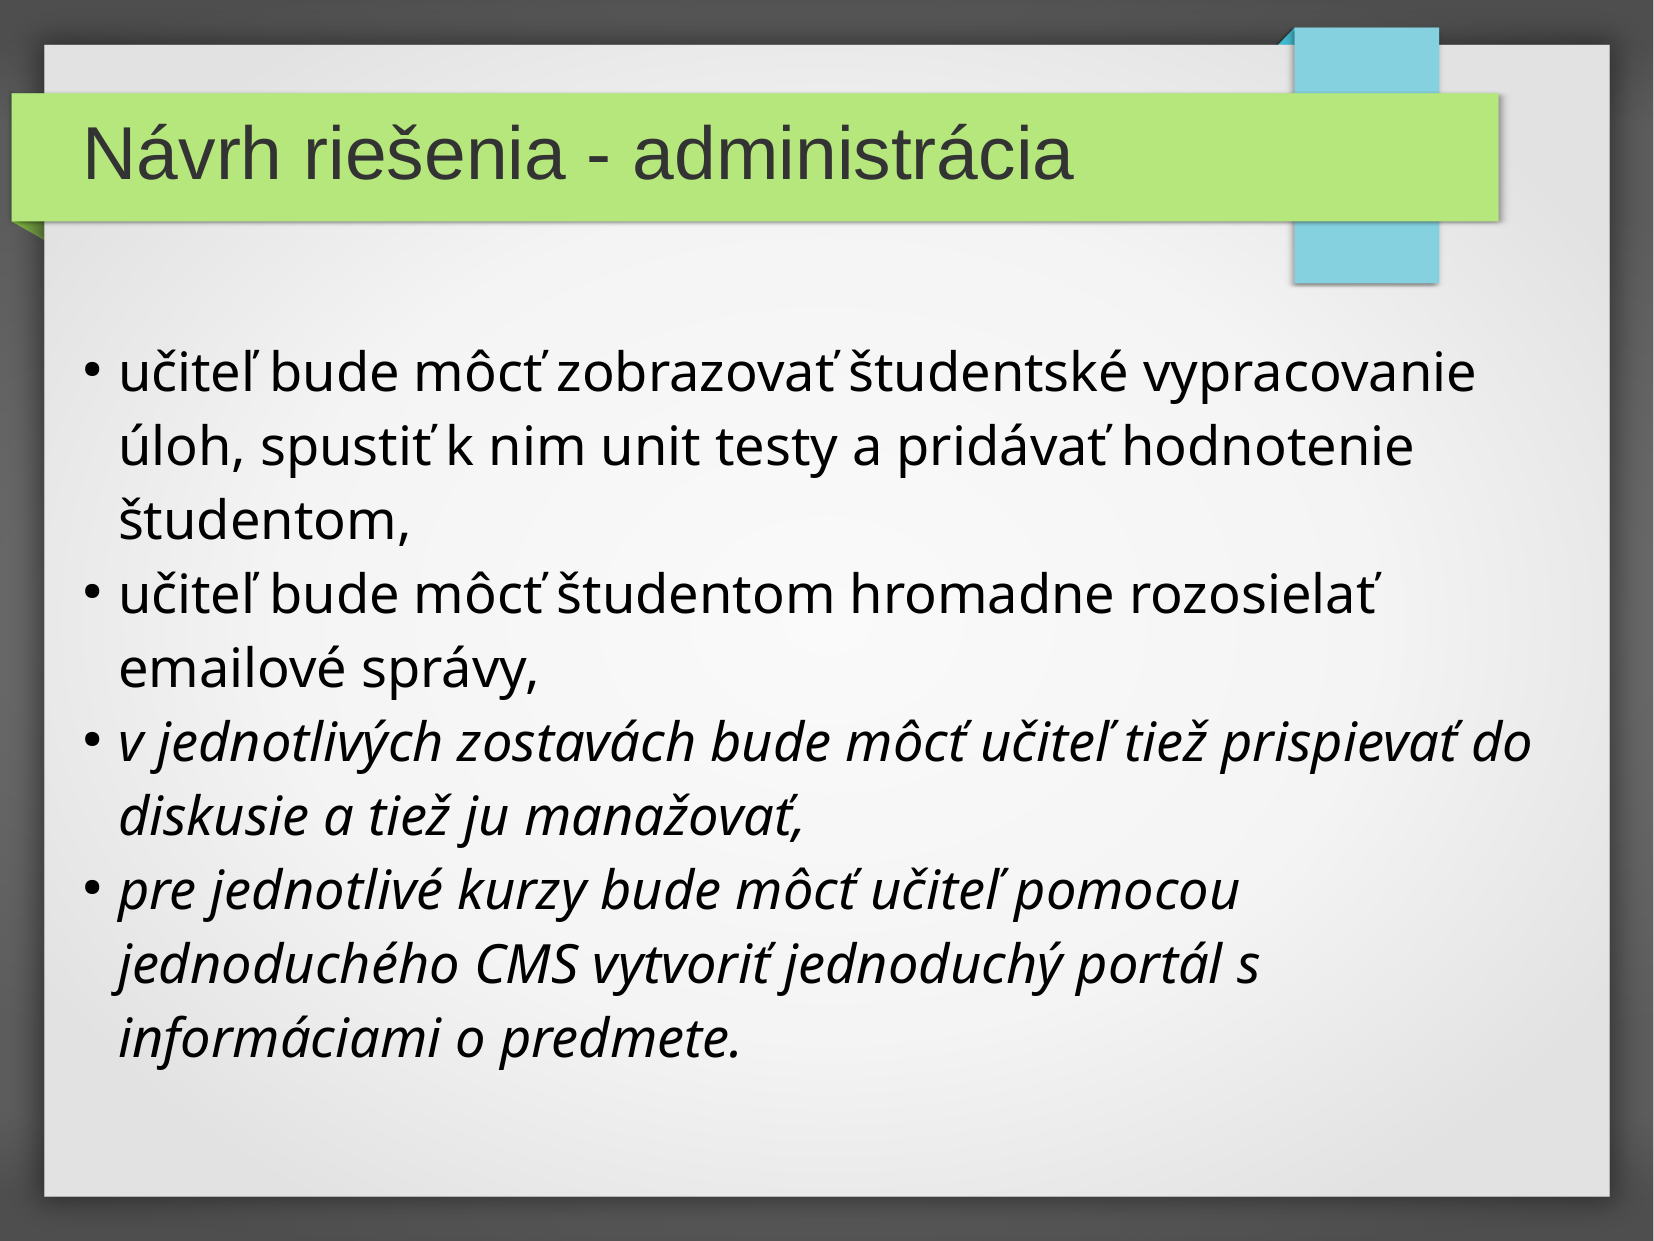

# Návrh riešenia - administrácia
učiteľ bude môcť zobrazovať študentské vypracovanie úloh, spustiť k nim unit testy a pridávať hodnotenie študentom,
učiteľ bude môcť študentom hromadne rozosielať emailové správy,
v jednotlivých zostavách bude môcť učiteľ tiež prispievať do diskusie a tiež ju manažovať,
pre jednotlivé kurzy bude môcť učiteľ pomocou jednoduchého CMS vytvoriť jednoduchý portál s informáciami o predmete.